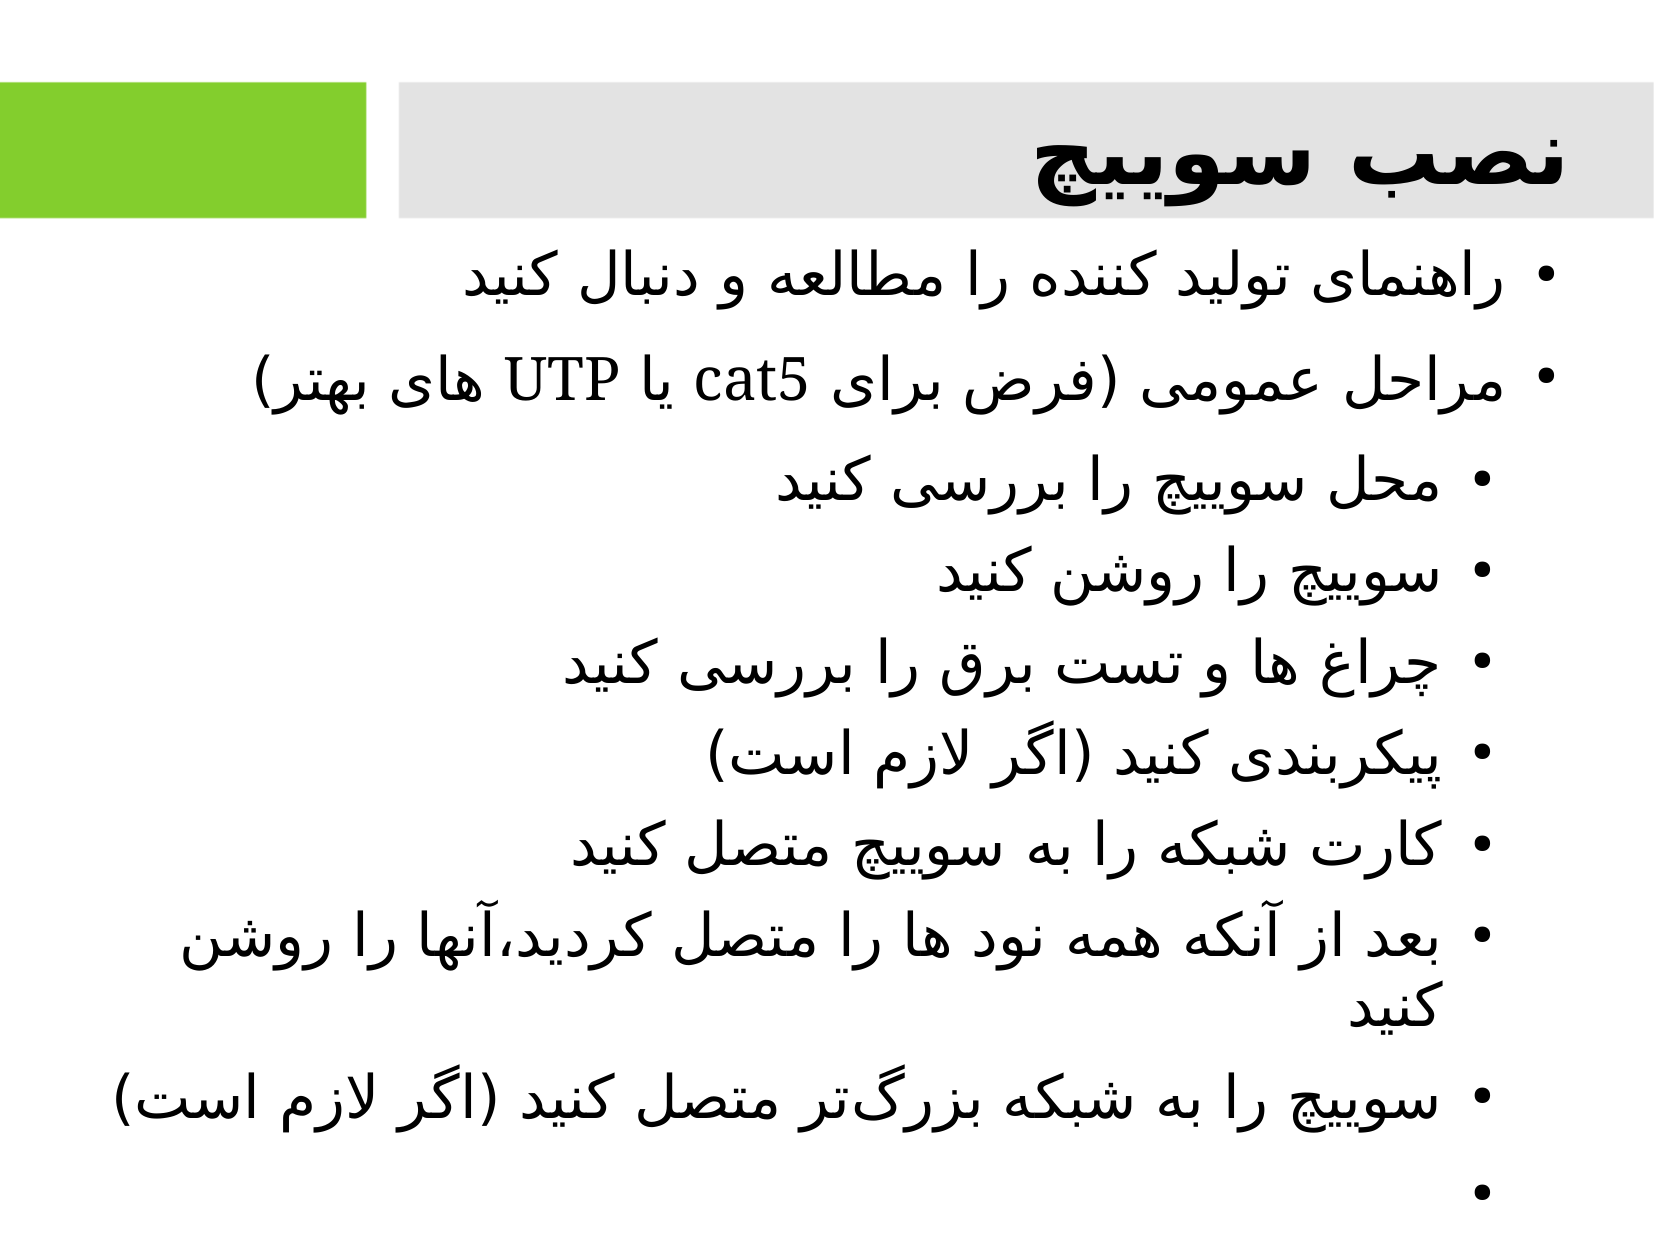

# نصب سوییچ
راهنمای تولید کننده را مطالعه و دنبال کنید
مراحل عمومی (فرض برای cat5 یا UTP های بهتر)
محل سوییچ را بررسی کنید
سوییچ را روشن کنید
چراغ ها و تست برق را بررسی کنید
پیکربندی کنید (اگر لازم است)
کارت شبکه را به سوییچ متصل کنید
بعد از آنکه همه نود ها را متصل کردید،‌آنها را روشن کنید
سوییچ را به شبکه بزرگ‌تر متصل کنید (اگر لازم است)